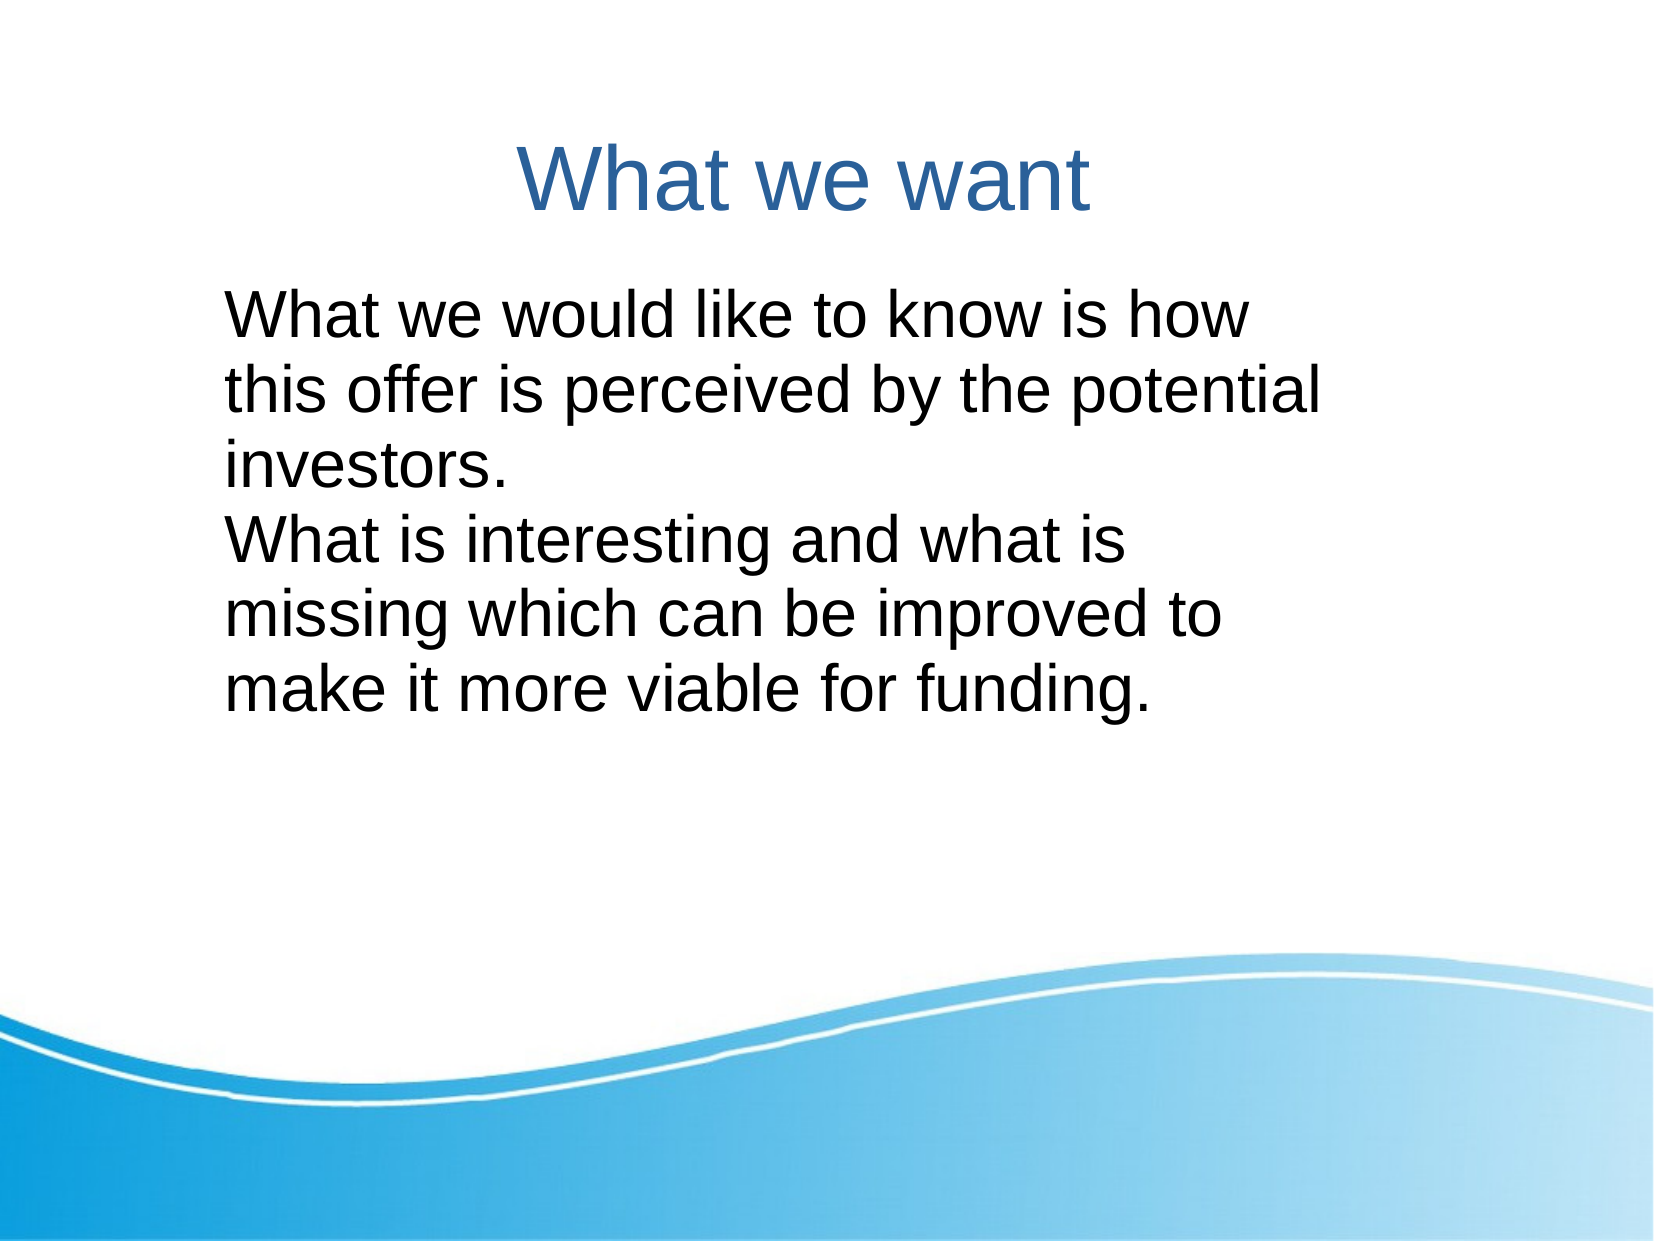

# What we want
What we would like to know is how this offer is perceived by the potential investors.
What is interesting and what is missing which can be improved to make it more viable for funding.